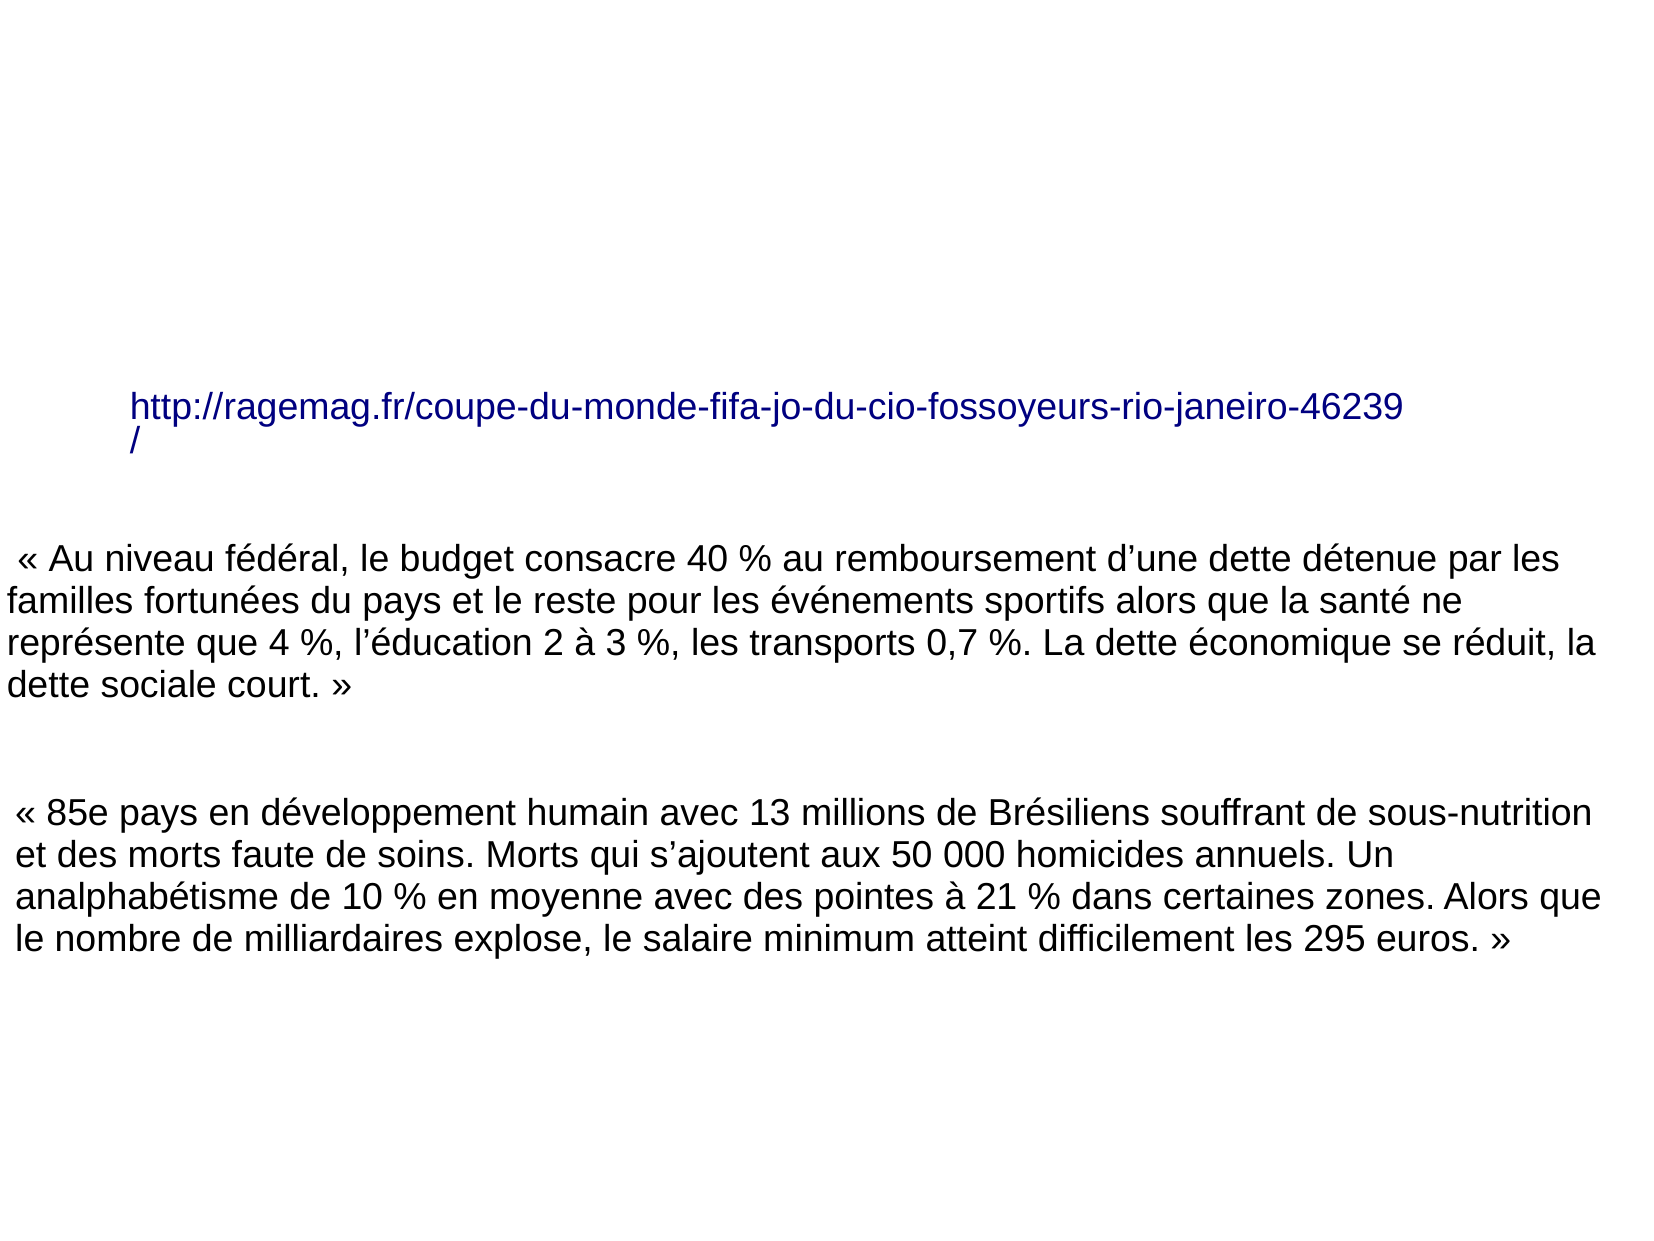

http://ragemag.fr/coupe-du-monde-fifa-jo-du-cio-fossoyeurs-rio-janeiro-46239/
 « Au niveau fédéral, le budget consacre 40 % au remboursement d’une dette détenue par les familles fortunées du pays et le reste pour les événements sportifs alors que la santé ne représente que 4 %, l’éducation 2 à 3 %, les transports 0,7 %. La dette économique se réduit, la dette sociale court. »
« 85e pays en développement humain avec 13 millions de Brésiliens souffrant de sous-nutrition et des morts faute de soins. Morts qui s’ajoutent aux 50 000 homicides annuels. Un analphabétisme de 10 % en moyenne avec des pointes à 21 % dans certaines zones. Alors que le nombre de milliardaires explose, le salaire minimum atteint difficilement les 295 euros. »